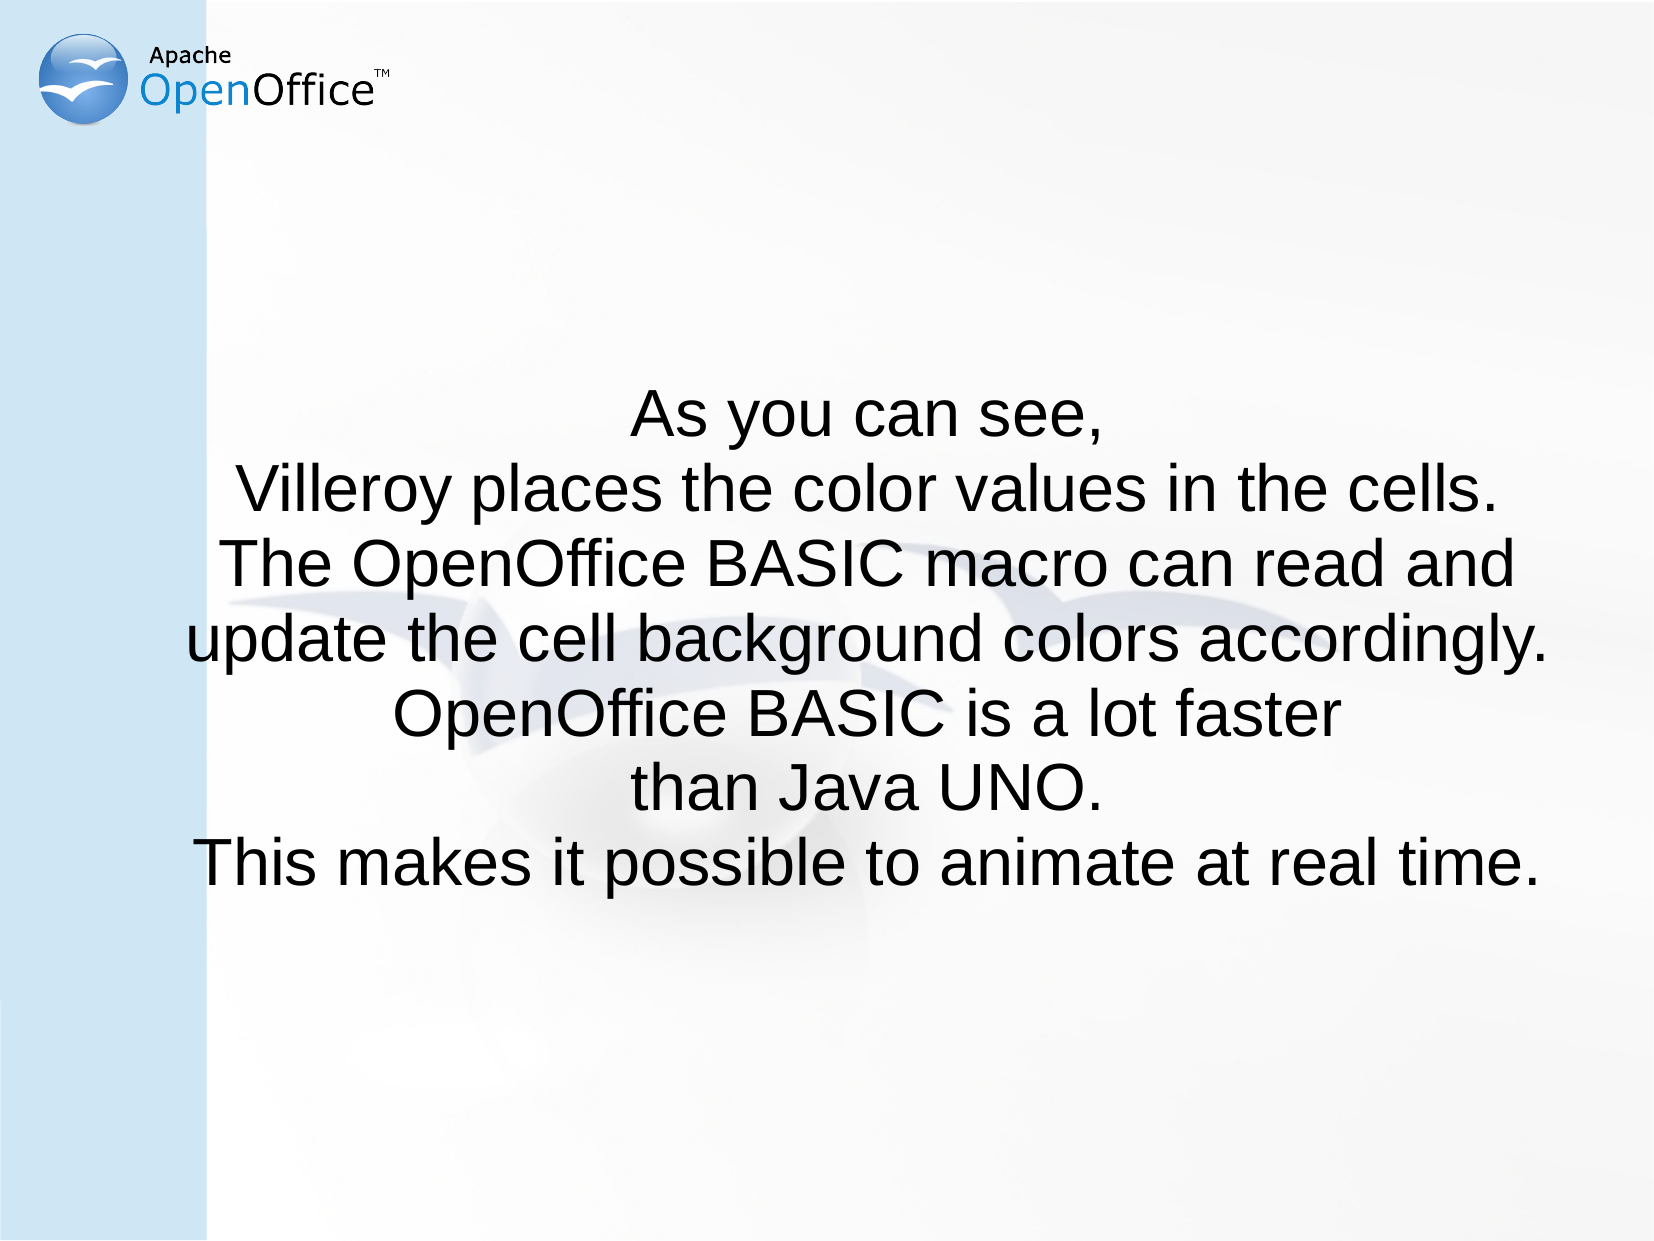

# As you can see,
Villeroy places the color values in the cells.
The OpenOffice BASIC macro can read and update the cell background colors accordingly.
OpenOffice BASIC is a lot faster
than Java UNO.
This makes it possible to animate at real time.